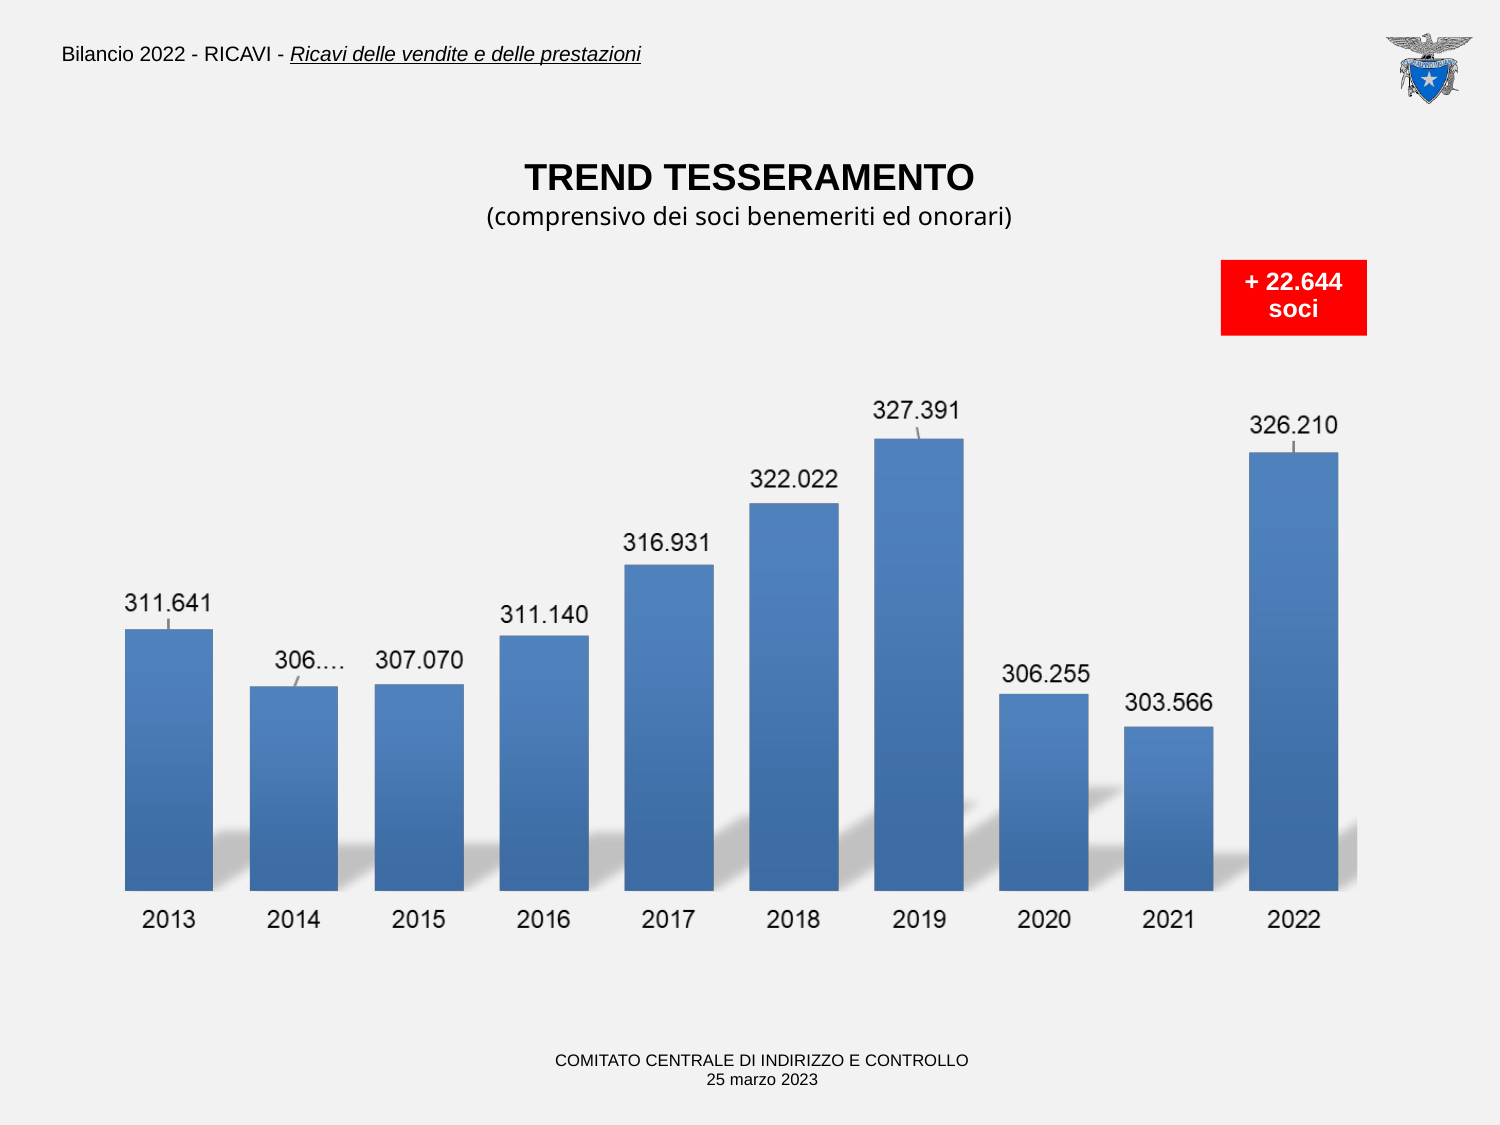

Bilancio 2022 - RICAVI - Ricavi delle vendite e delle prestazioni
TREND TESSERAMENTO
(comprensivo dei soci benemeriti ed onorari)
+ 22.644
soci
COMITATO CENTRALE DI INDIRIZZO E CONTROLLO
25 marzo 2023